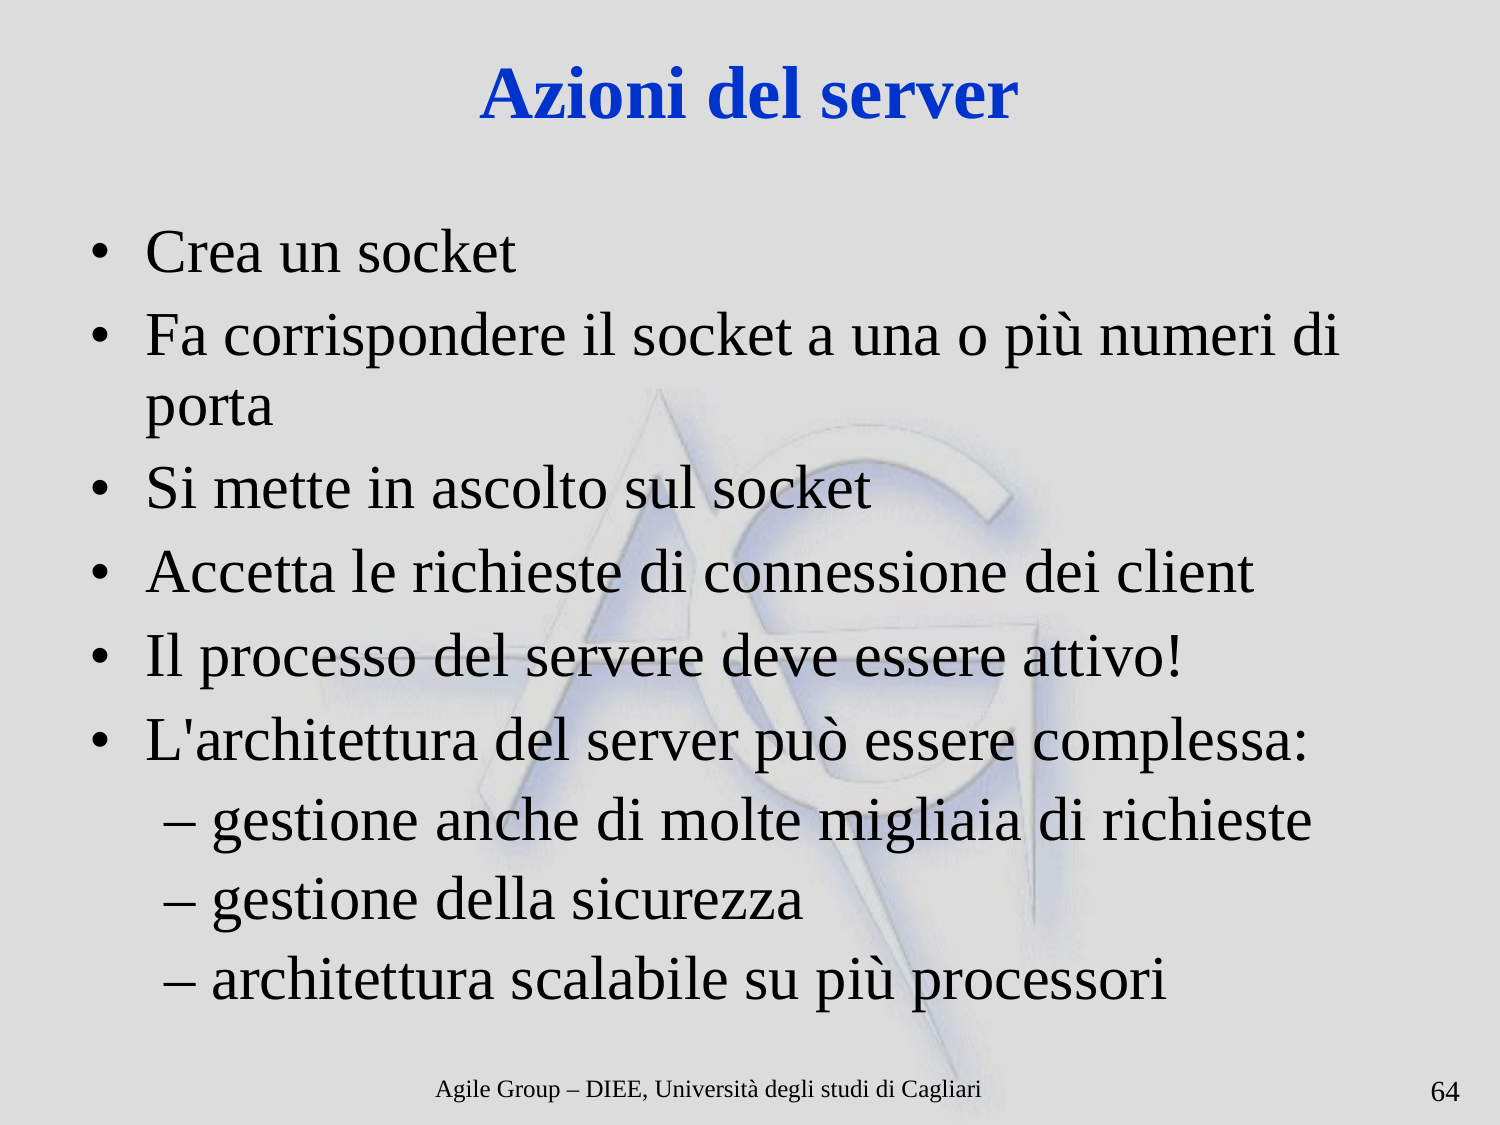

# Azioni del server
Crea un socket
Fa corrispondere il socket a una o più numeri di porta
Si mette in ascolto sul socket
Accetta le richieste di connessione dei client
Il processo del servere deve essere attivo!
L'architettura del server può essere complessa:
gestione anche di molte migliaia di richieste
gestione della sicurezza
architettura scalabile su più processori
64